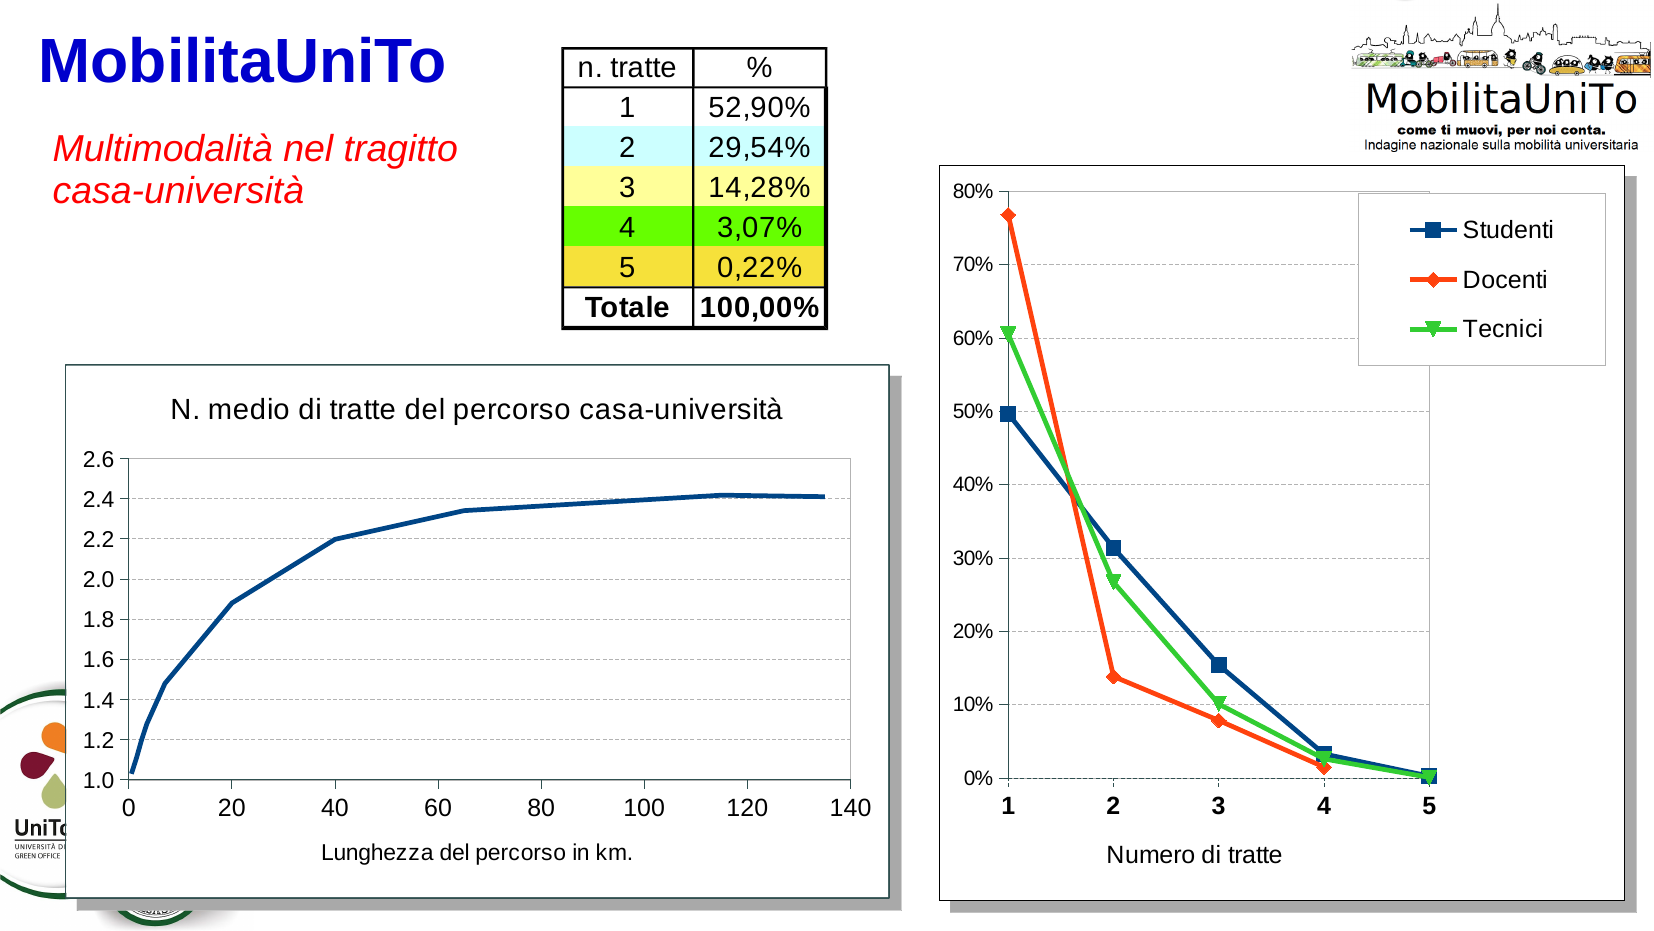

MobilitaUniTo
Multimodalità nel tragitto casa-università
### Chart
| Category | Studenti | Docenti | Tecnici |
|---|---|---|---|
| 1 | 0.496984002098086 | 0.76800748362956 | 0.605370219690805 |
| 2 | 0.313663781799108 | 0.13844714686623 | 0.266883645240033 |
| 3 | 0.154034443570242 | 0.078578110383536 | 0.100895036615134 |
| 4 | 0.032782585890375 | 0.0149672591206735 | 0.0260374288039056 |
| 5 | 0.002535186642189 | None | 0.00081366965012205 |
### Chart: N. medio di tratte del percorso casa-università
| Category | Media |
|---|---|